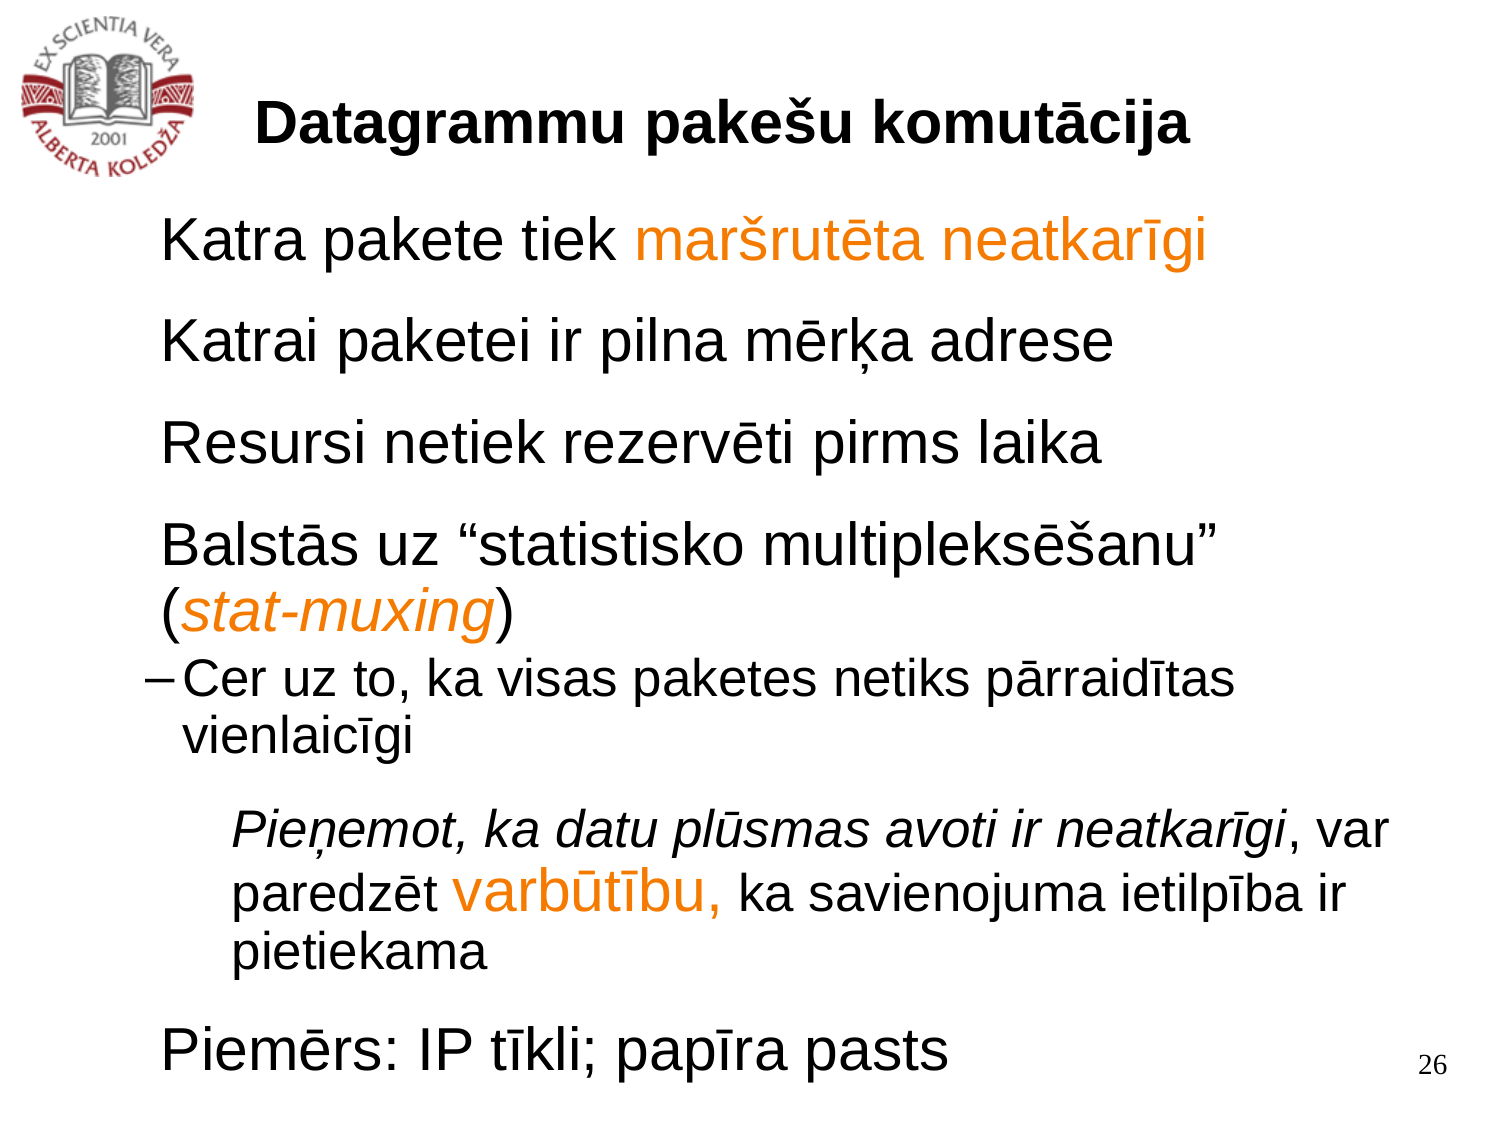

# Datagrammu pakešu komutācija
Katra pakete tiek maršrutēta neatkarīgi
Katrai paketei ir pilna mērķa adrese
Resursi netiek rezervēti pirms laika
Balstās uz “statistisko multipleksēšanu”
(stat-muxing)
Cer uz to, ka visas paketes netiks pārraidītas vienlaicīgi
Pieņemot, ka datu plūsmas avoti ir neatkarīgi, var paredzēt varbūtību, ka savienojuma ietilpība ir pietiekama
Piemērs: IP tīkli; papīra pasts